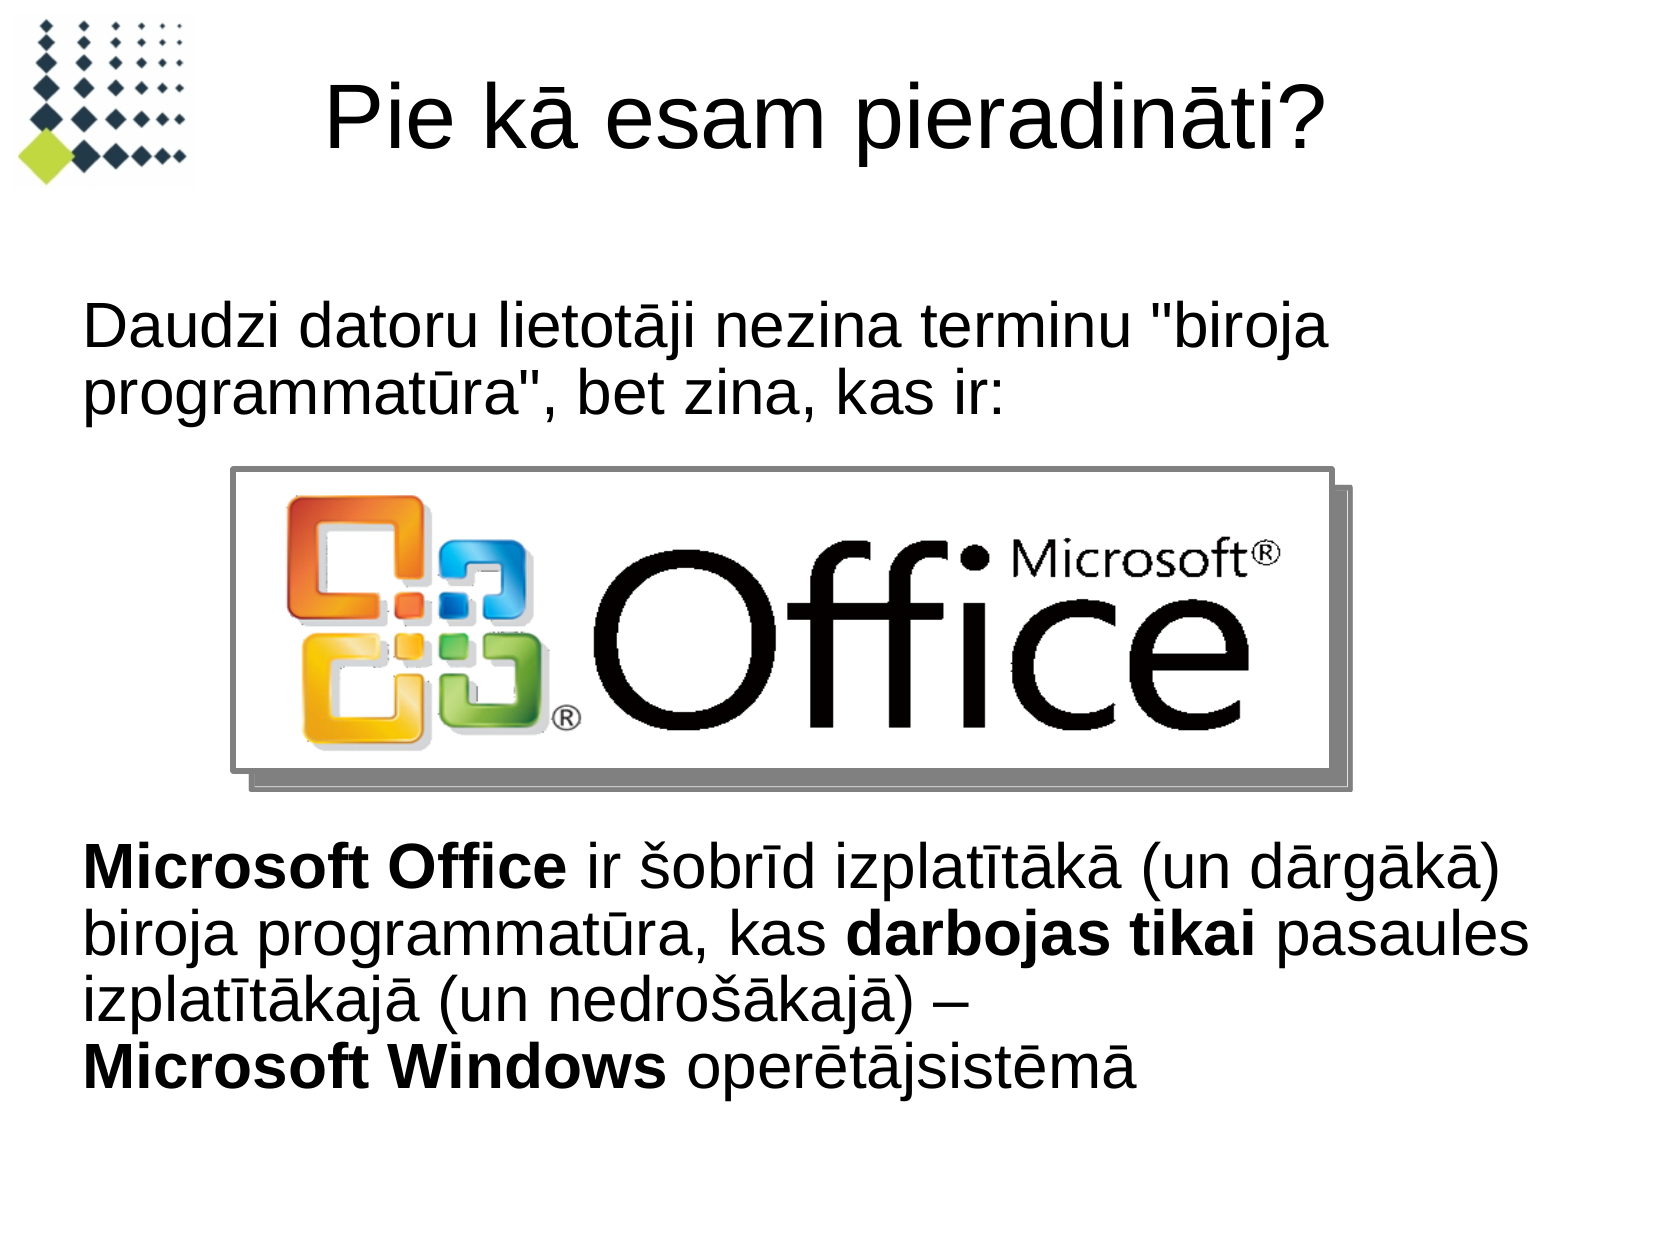

# Pie kā esam pieradināti?
Daudzi datoru lietotāji nezina terminu "biroja programmatūra", bet zina, kas ir:
Microsoft Office ir šobrīd izplatītākā (un dārgākā) biroja programmatūra, kas darbojas tikai pasaules izplatītākajā (un nedrošākajā) –
Microsoft Windows operētājsistēmā